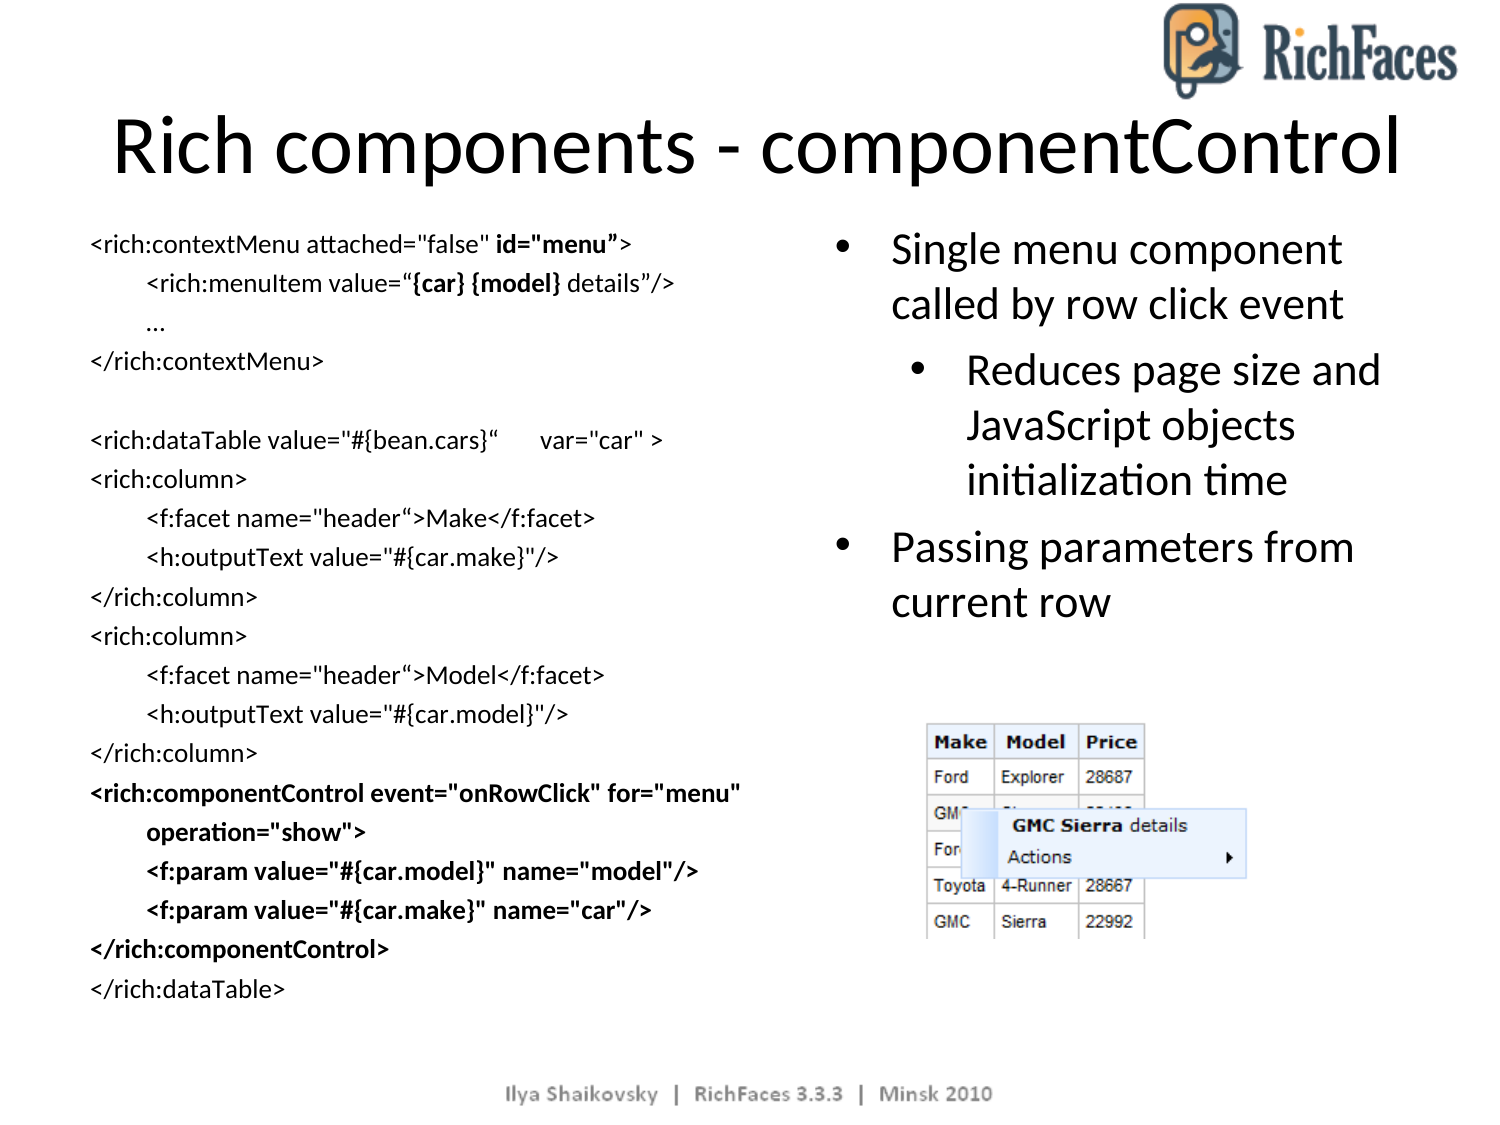

# Rich components - componentControl
Single menu component called by row click event
Reduces page size and JavaScript objects initialization time
Passing parameters from current row
<rich:contextMenu attached="false" id="menu”>
	<rich:menuItem value=“{car} {model} details”/>
	…
</rich:contextMenu>
<rich:dataTable value="#{bean.cars}“ 	var="car" >
<rich:column>
	<f:facet name="header“>Make</f:facet>
	<h:outputText value="#{car.make}"/>
</rich:column>
<rich:column>
	<f:facet name="header“>Model</f:facet>
	<h:outputText value="#{car.model}"/>
</rich:column>
<rich:componentControl event="onRowClick" for="menu"
	operation="show">
	<f:param value="#{car.model}" name="model"/>
	<f:param value="#{car.make}" name="car"/>
</rich:componentControl>
</rich:dataTable>